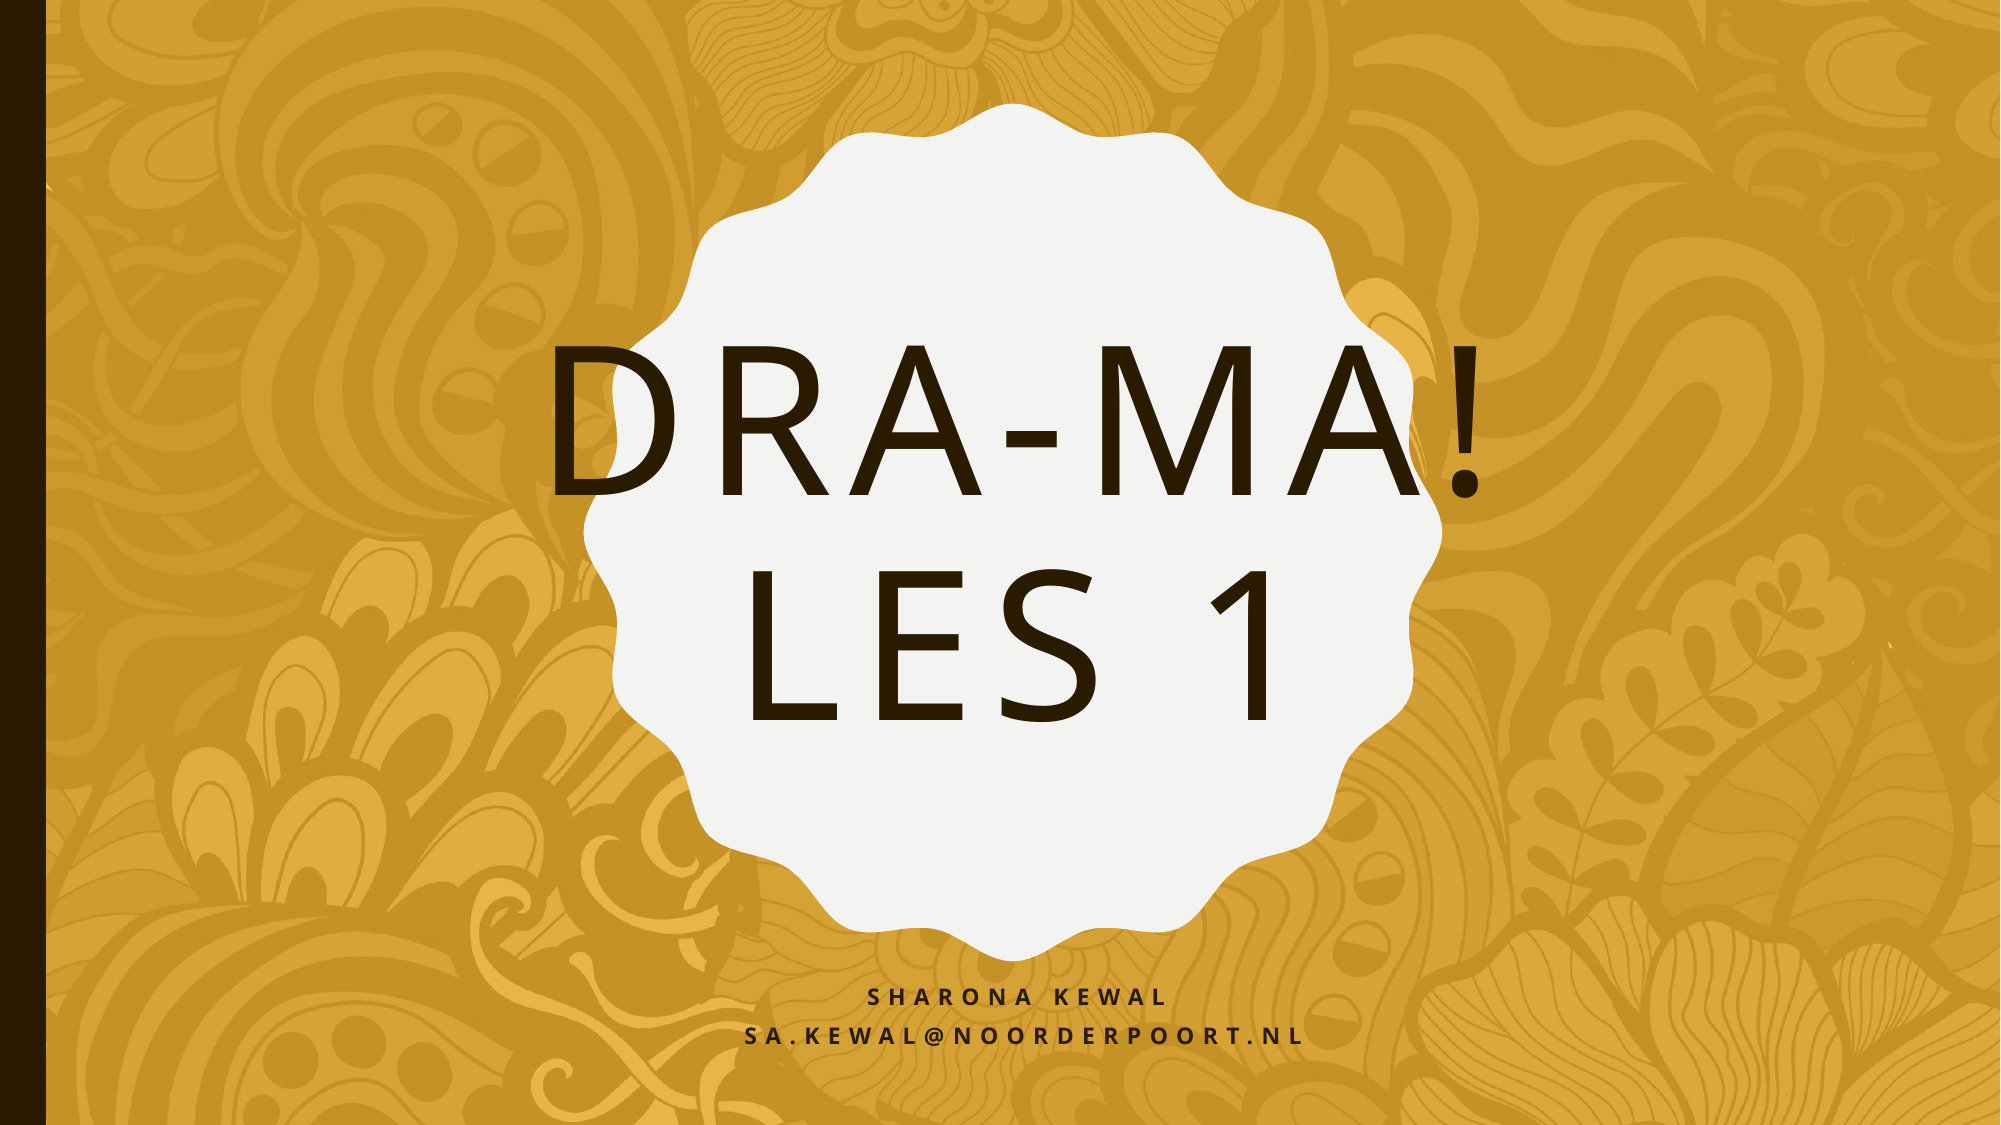

# Dra-ma! les 1
Sharona Kewal
Sa.kewal@noorderpoort.nl